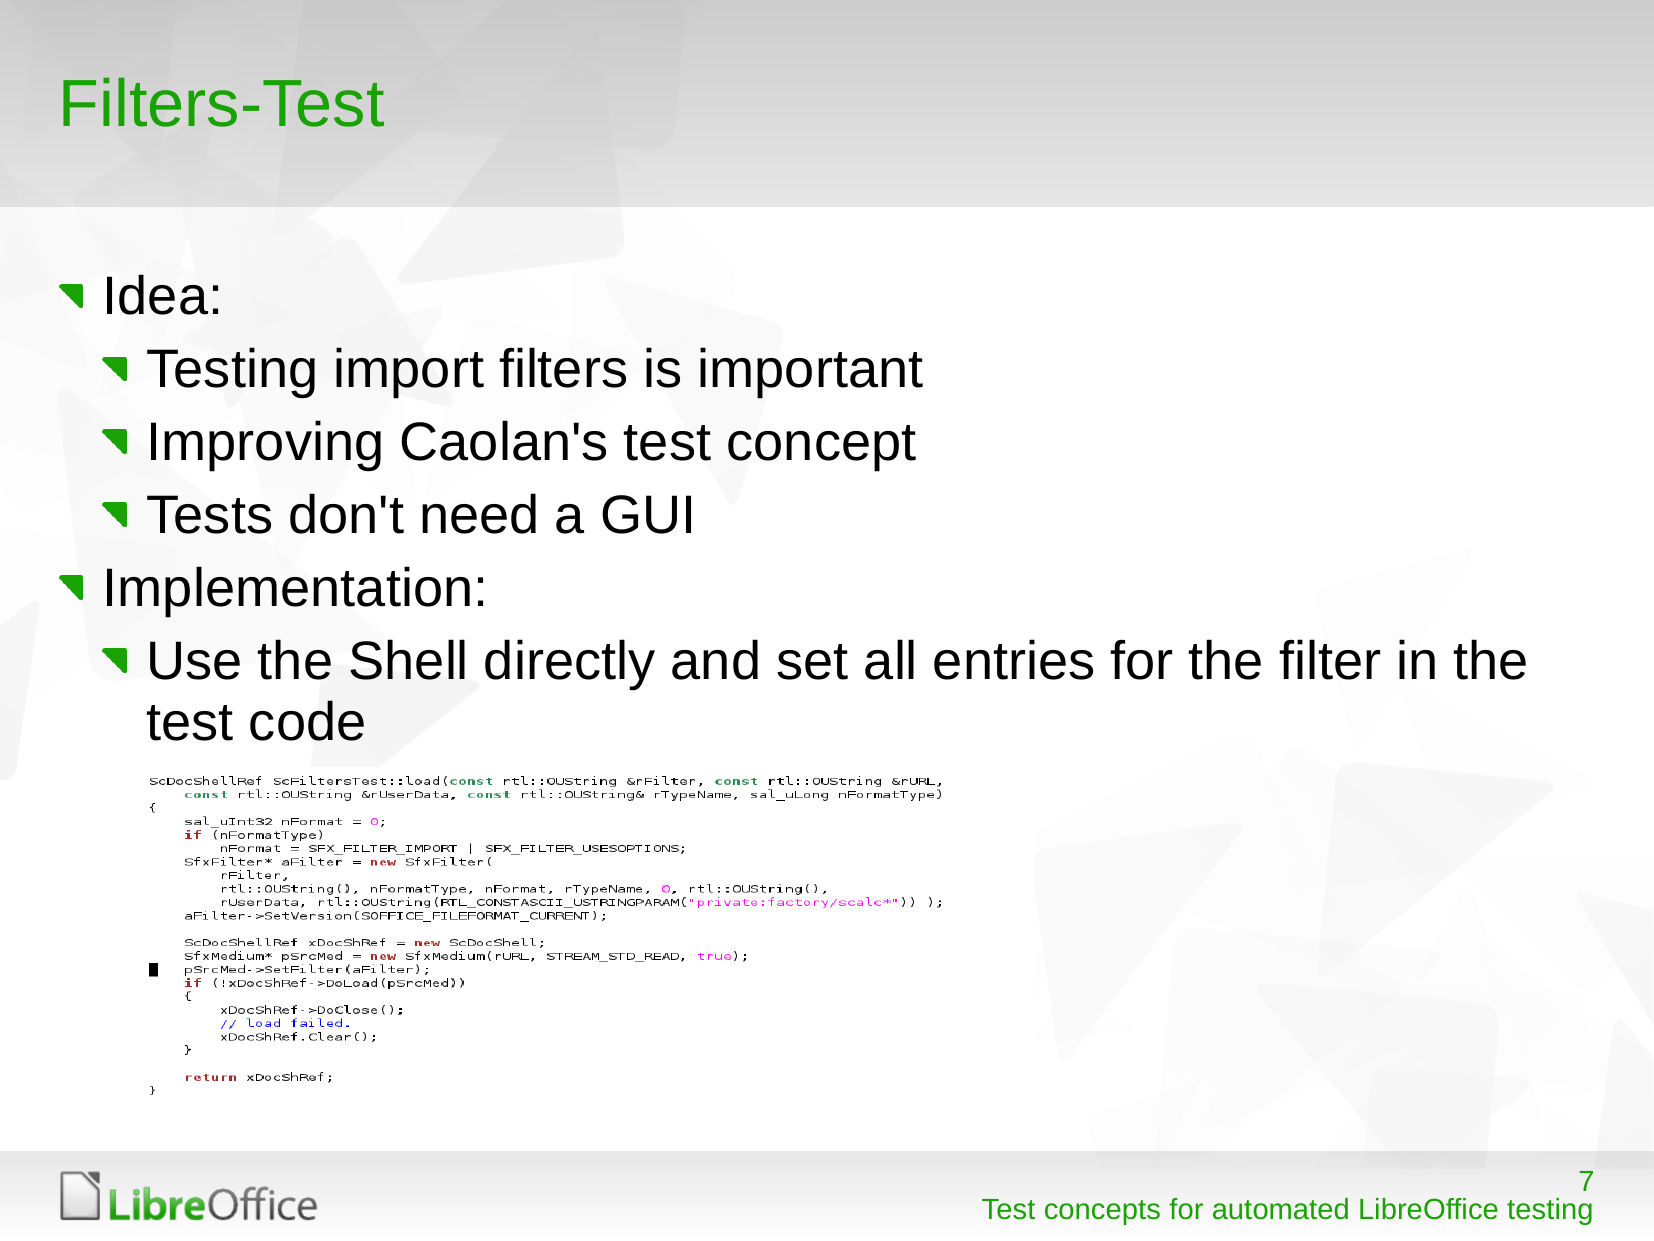

# Filters-Test
Idea:
Testing import filters is important
Improving Caolan's test concept
Tests don't need a GUI
Implementation:
Use the Shell directly and set all entries for the filter in the test code
7
Test concepts for automated LibreOffice testing